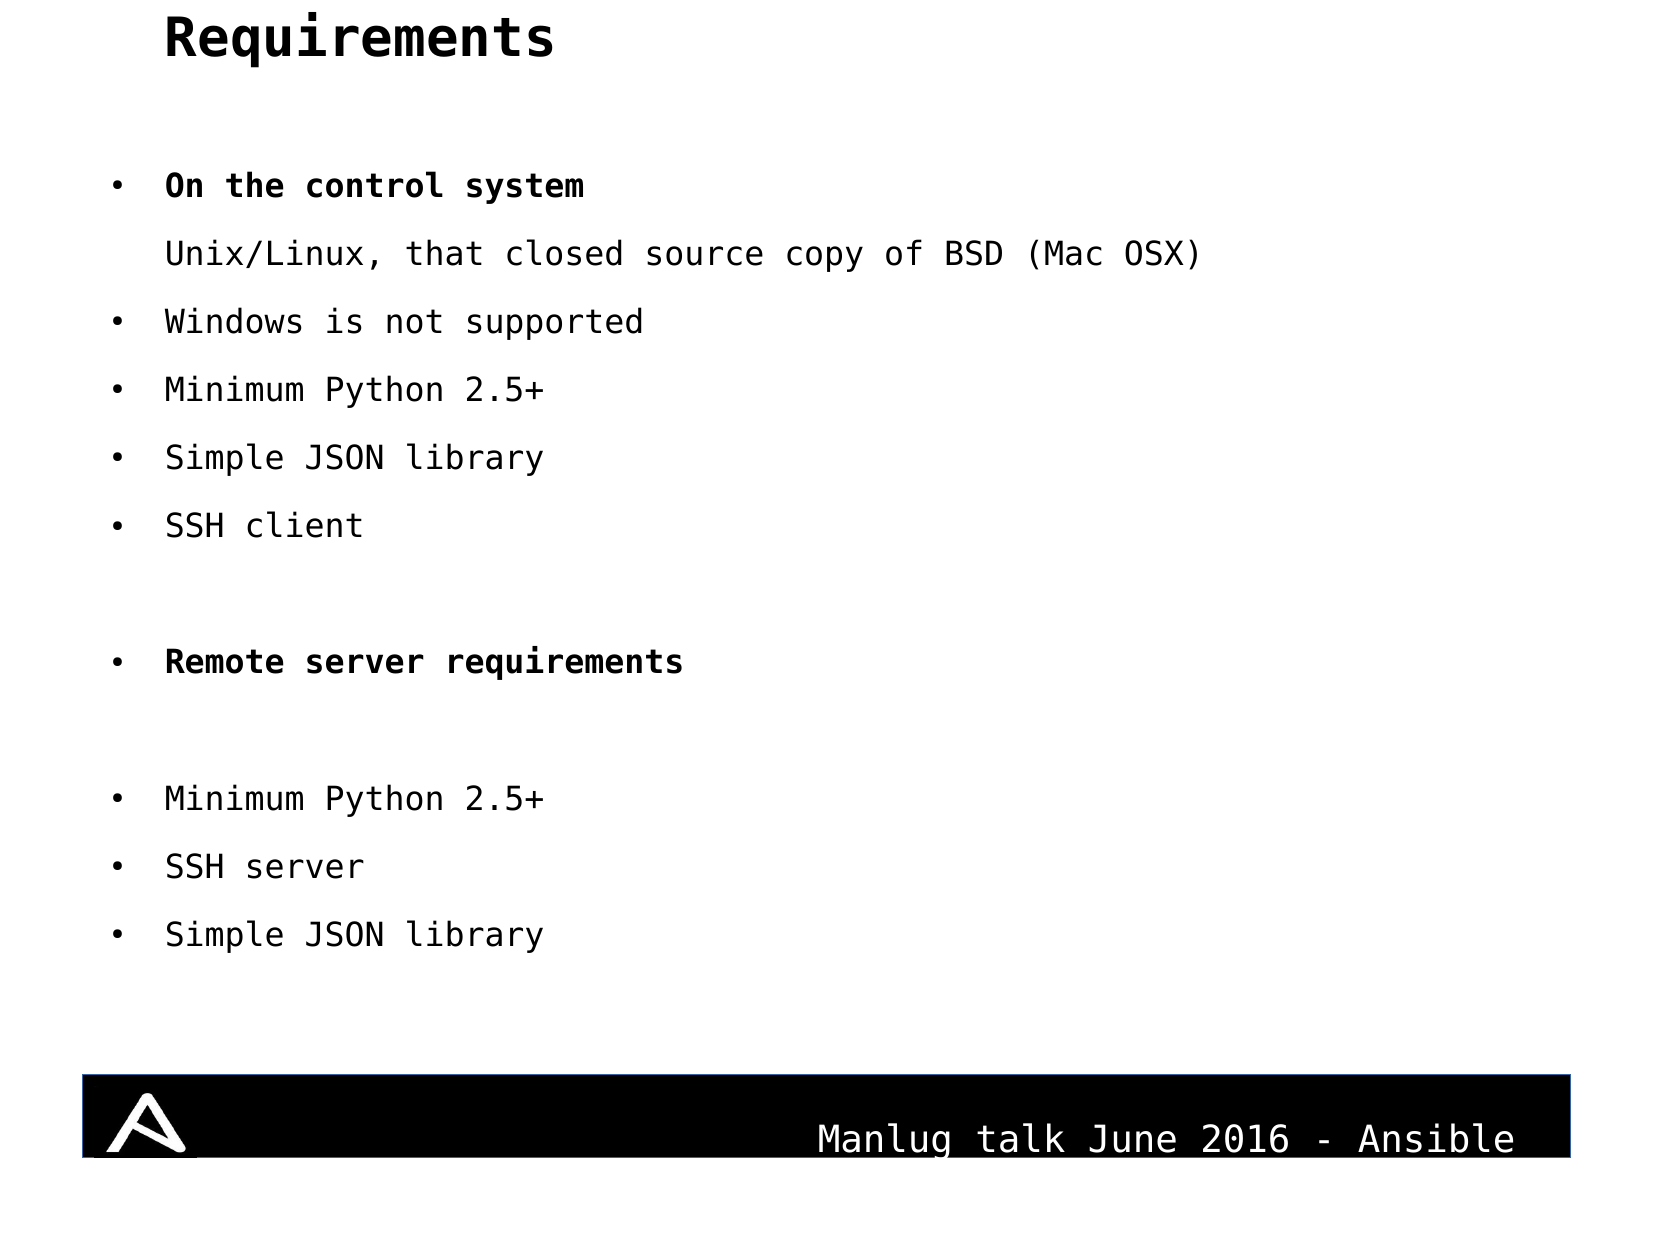

Requirements
On the control system
Unix/Linux, that closed source copy of BSD (Mac OSX)
Windows is not supported
Minimum Python 2.5+
Simple JSON library
SSH client
Remote server requirements
Minimum Python 2.5+
SSH server
Simple JSON library
#
Manlug talk June 2016 - Ansible